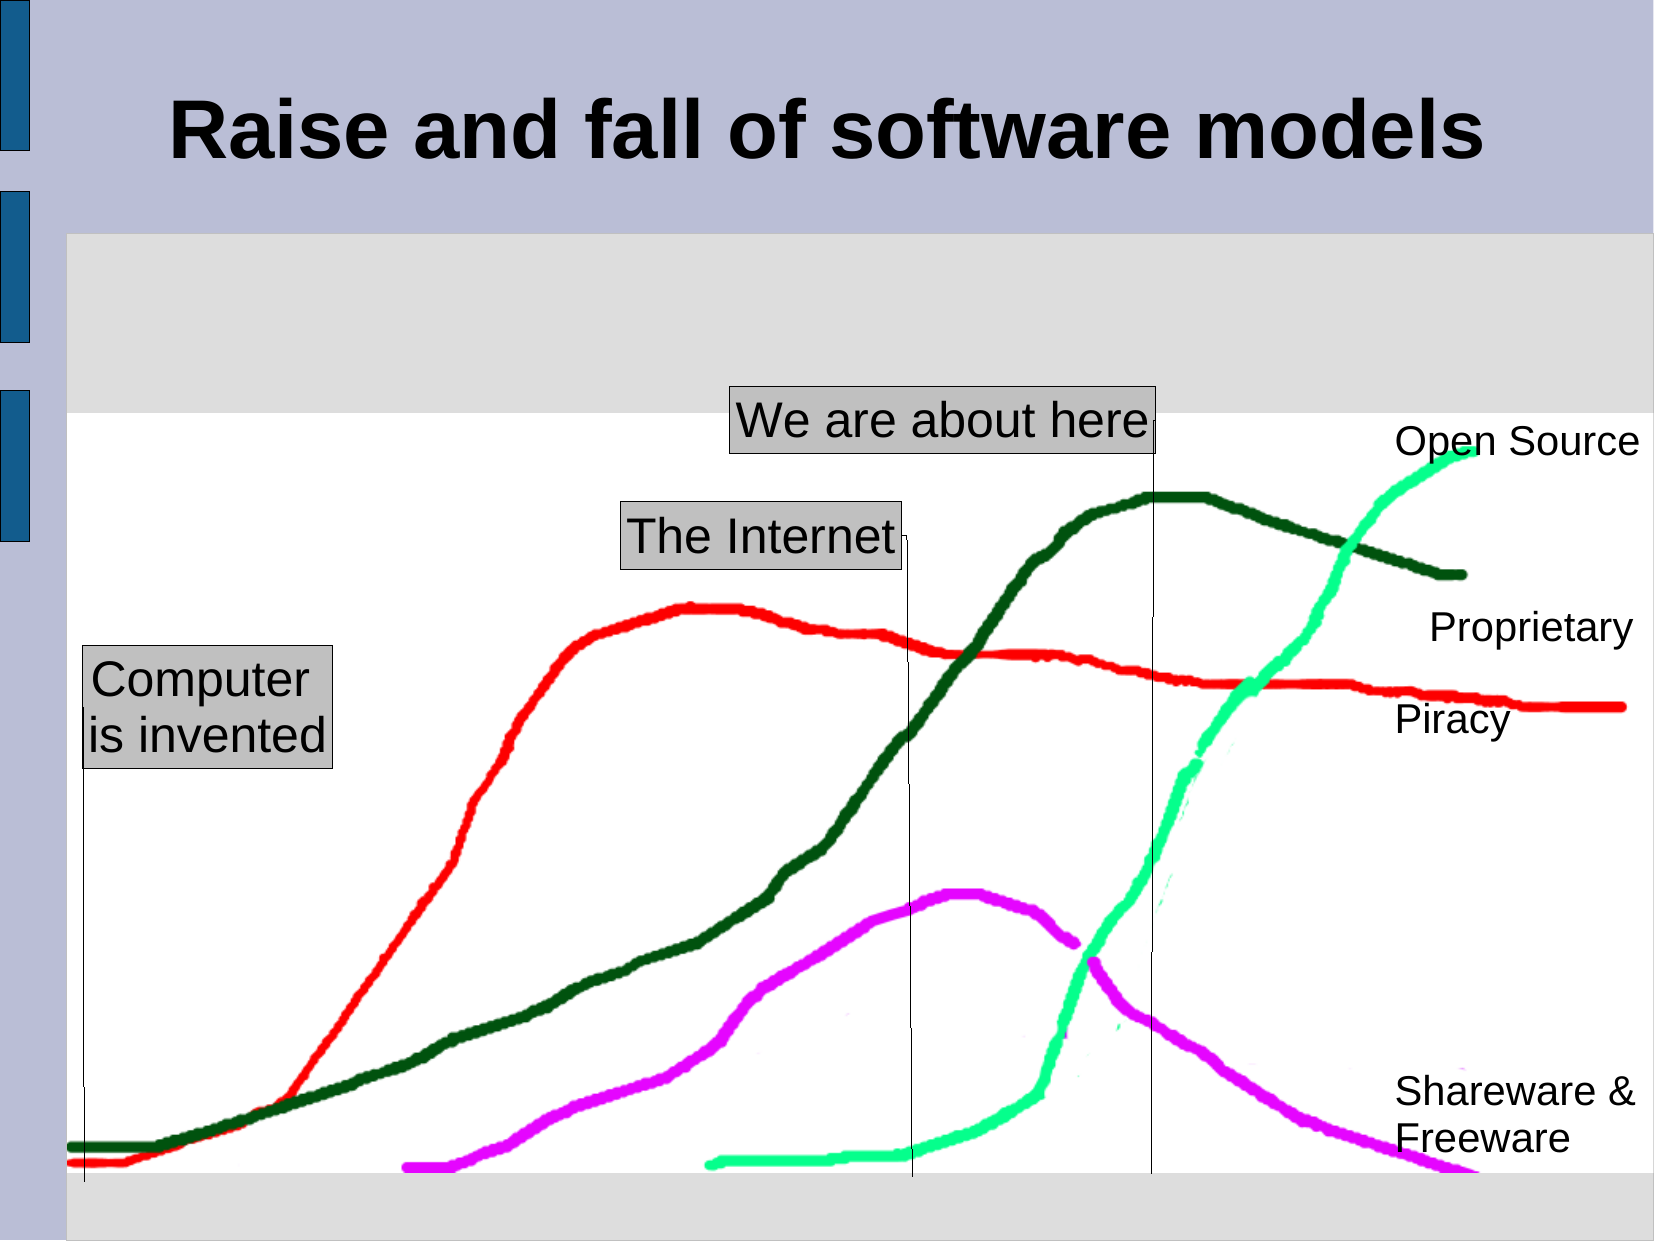

# Raise and fall of software models
Open Source
 Proprietary
Piracy
Shareware &
Freeware